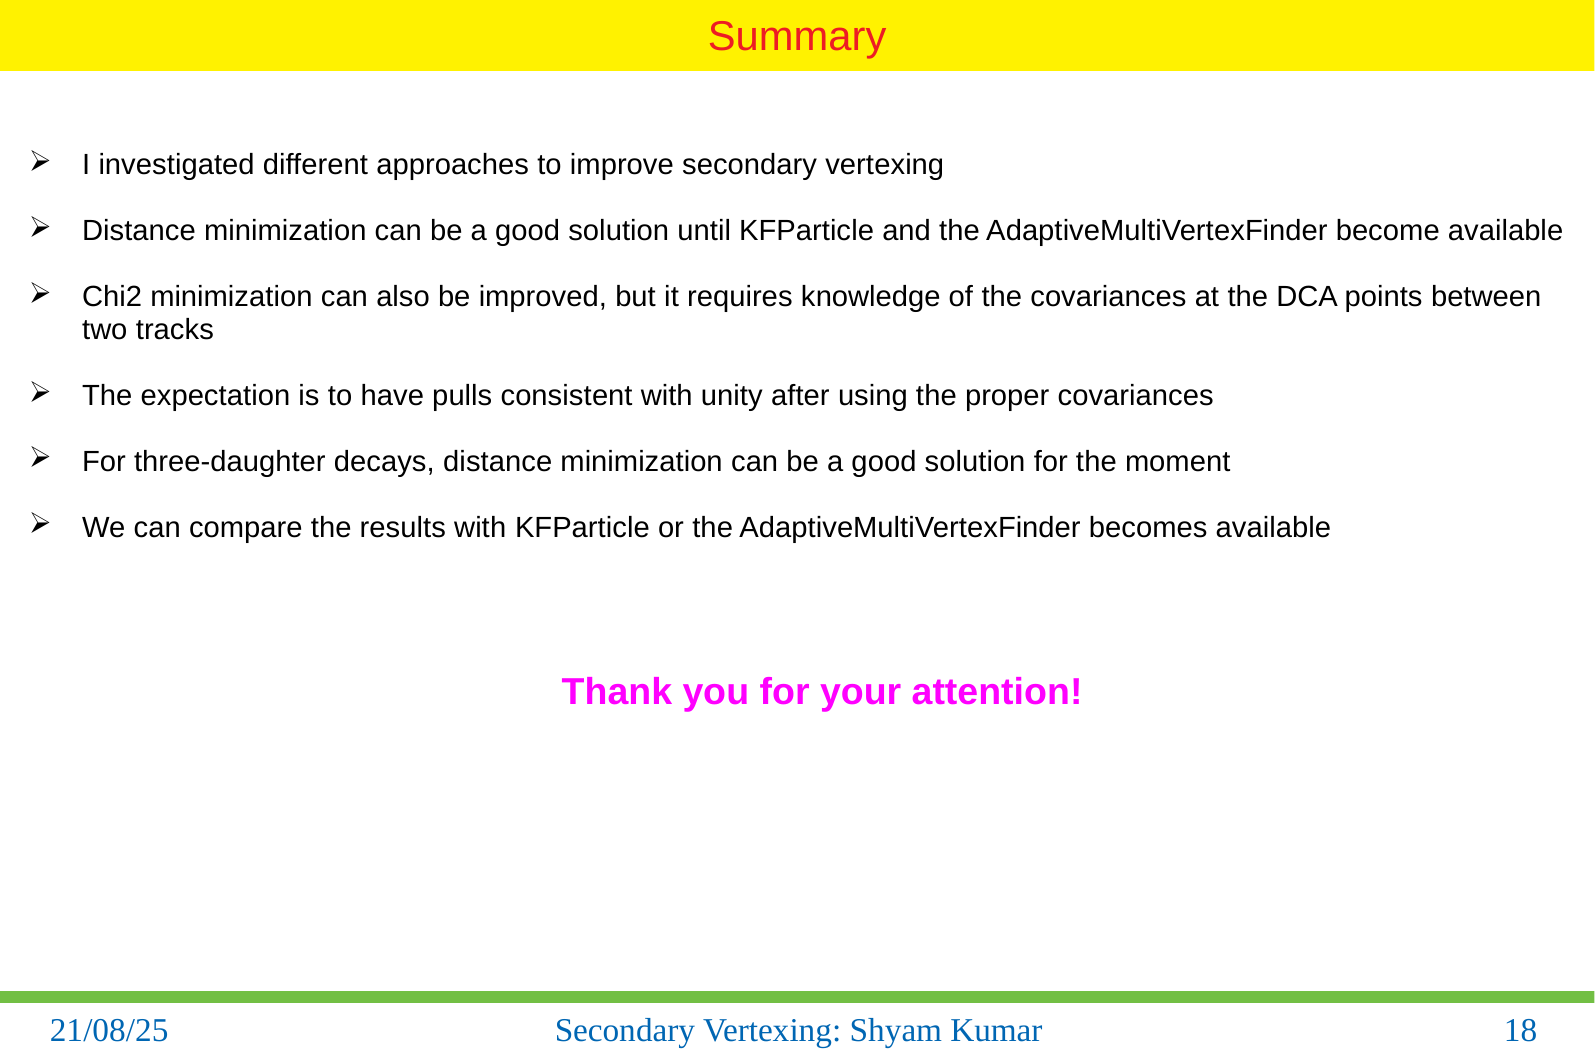

# Summary
I investigated different approaches to improve secondary vertexing
Distance minimization can be a good solution until KFParticle and the AdaptiveMultiVertexFinder become available
Chi2 minimization can also be improved, but it requires knowledge of the covariances at the DCA points between two tracks
The expectation is to have pulls consistent with unity after using the proper covariances
For three-daughter decays, distance minimization can be a good solution for the moment
We can compare the results with KFParticle or the AdaptiveMultiVertexFinder becomes available
Thank you for your attention!
21/08/25
Secondary Vertexing: Shyam Kumar
18